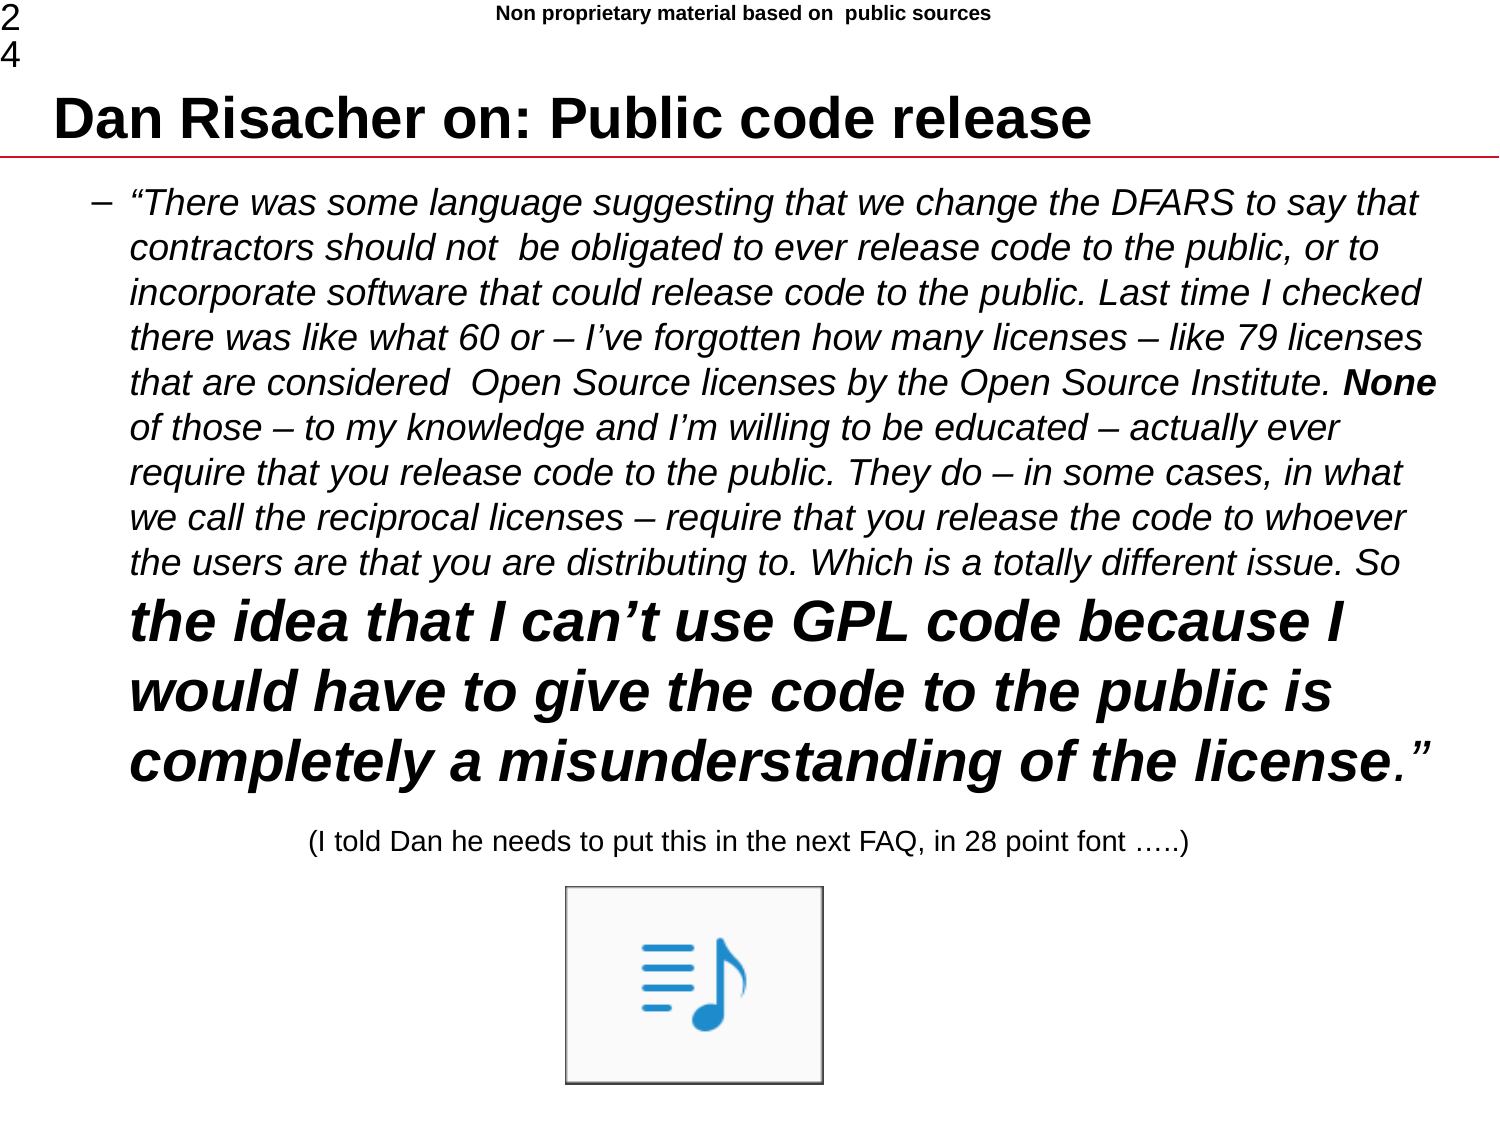

# Dan Risacher on: Public code release
“There was some language suggesting that we change the DFARS to say that contractors should not be obligated to ever release code to the public, or to incorporate software that could release code to the public. Last time I checked there was like what 60 or – I’ve forgotten how many licenses – like 79 licenses that are considered Open Source licenses by the Open Source Institute. None of those – to my knowledge and I’m willing to be educated – actually ever require that you release code to the public. They do – in some cases, in what we call the reciprocal licenses – require that you release the code to whoever the users are that you are distributing to. Which is a totally different issue. So the idea that I can’t use GPL code because I would have to give the code to the public is completely a misunderstanding of the license.”
(I told Dan he needs to put this in the next FAQ, in 28 point font …..)